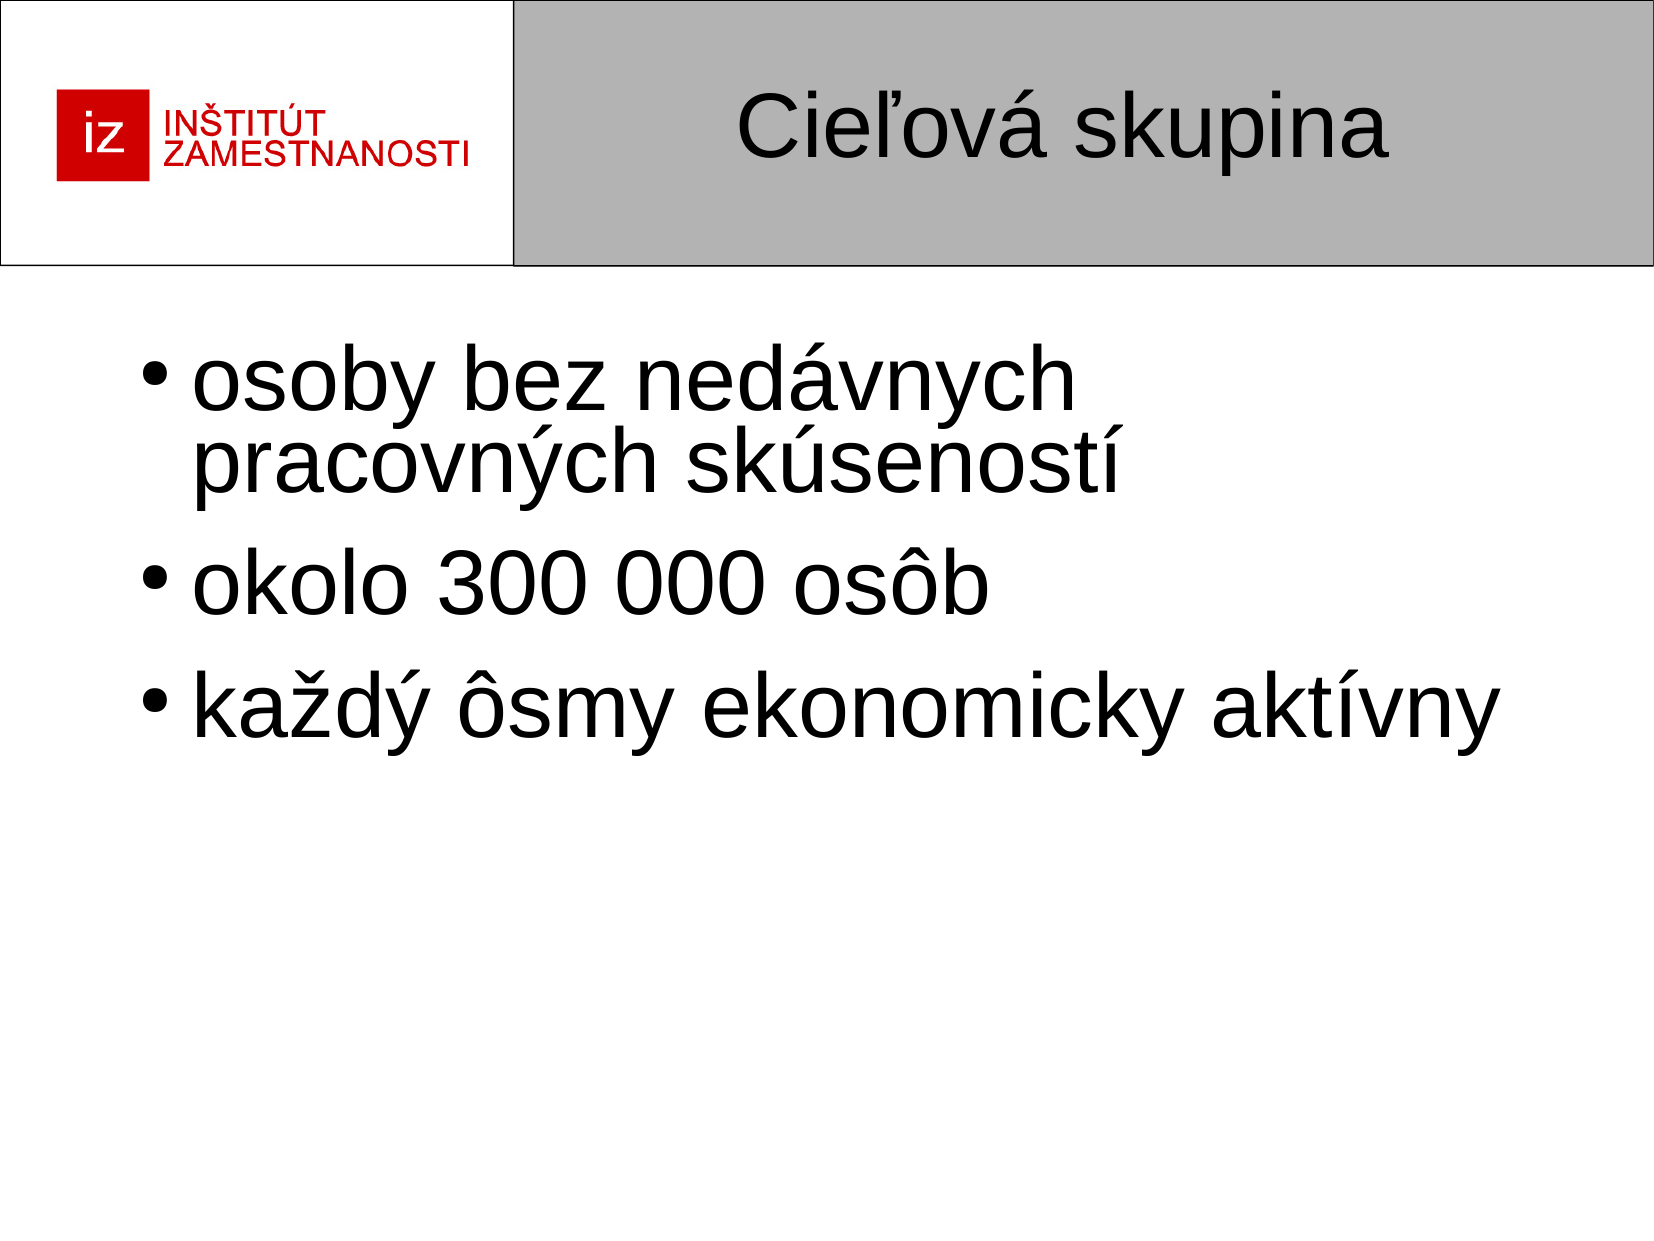

# Cieľová skupina
osoby bez nedávnych pracovných skúseností
okolo 300 000 osôb
každý ôsmy ekonomicky aktívny